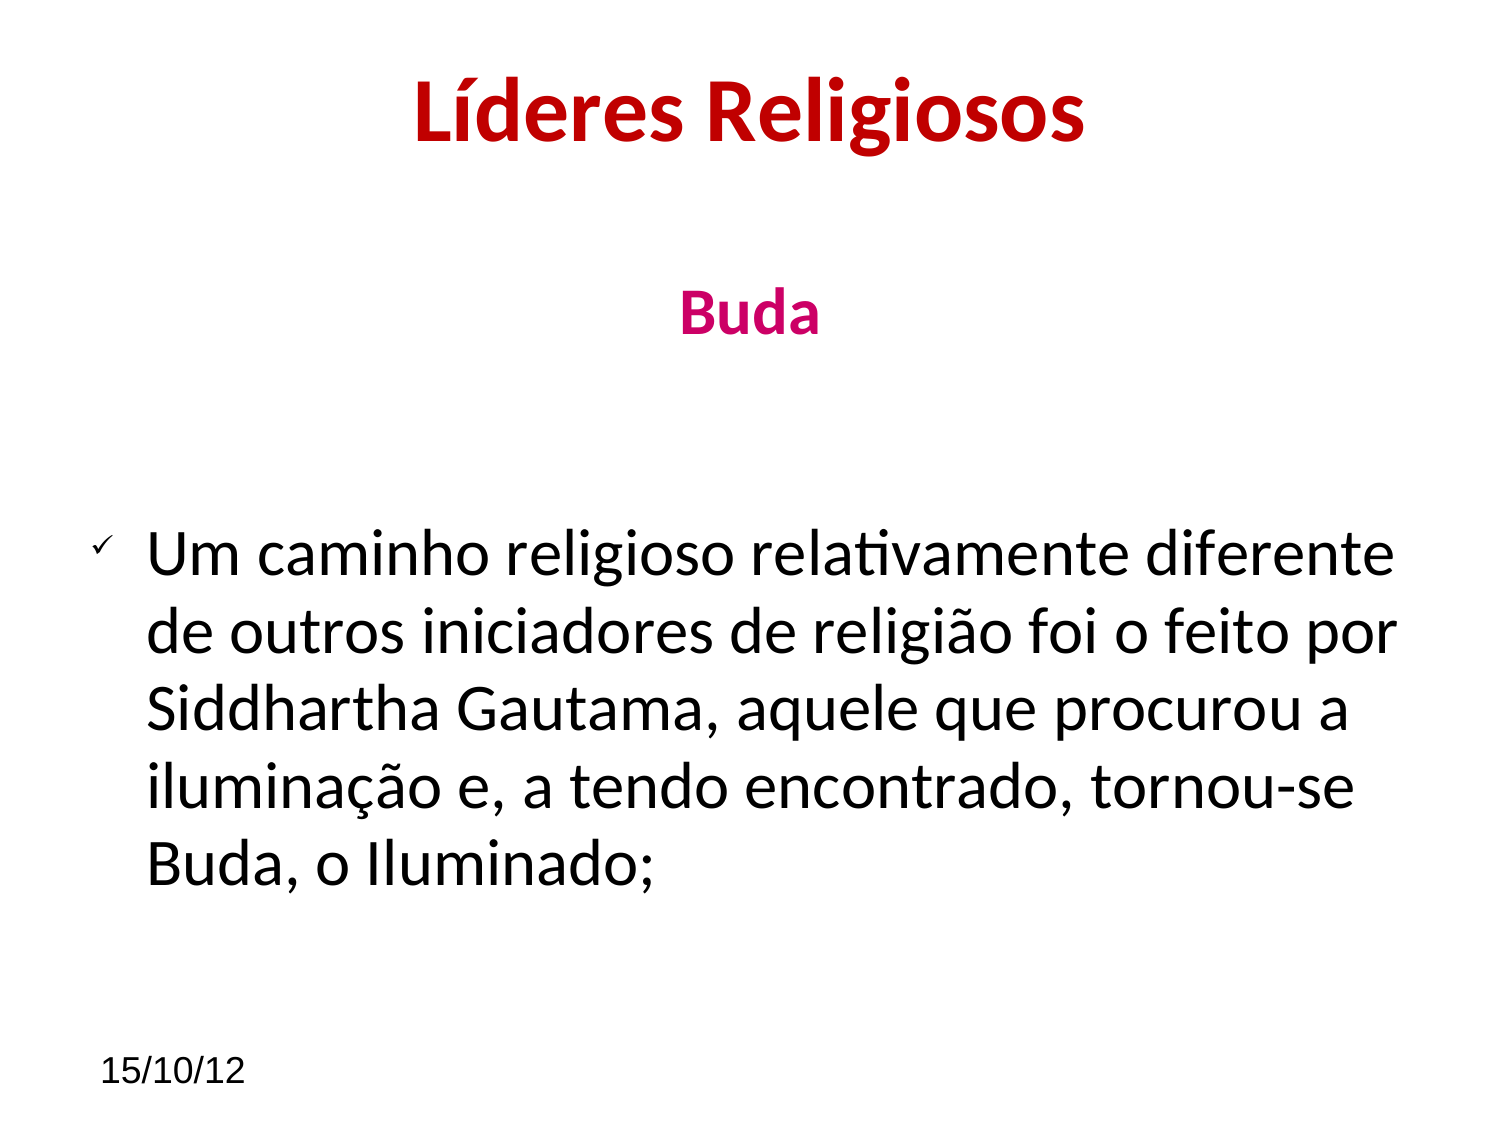

# Líderes Religiosos
Buda
Um caminho religioso relativamente diferente de outros iniciadores de religião foi o feito por Siddhartha Gautama, aquele que procurou a iluminação e, a tendo encontrado, tornou-se Buda, o Iluminado;